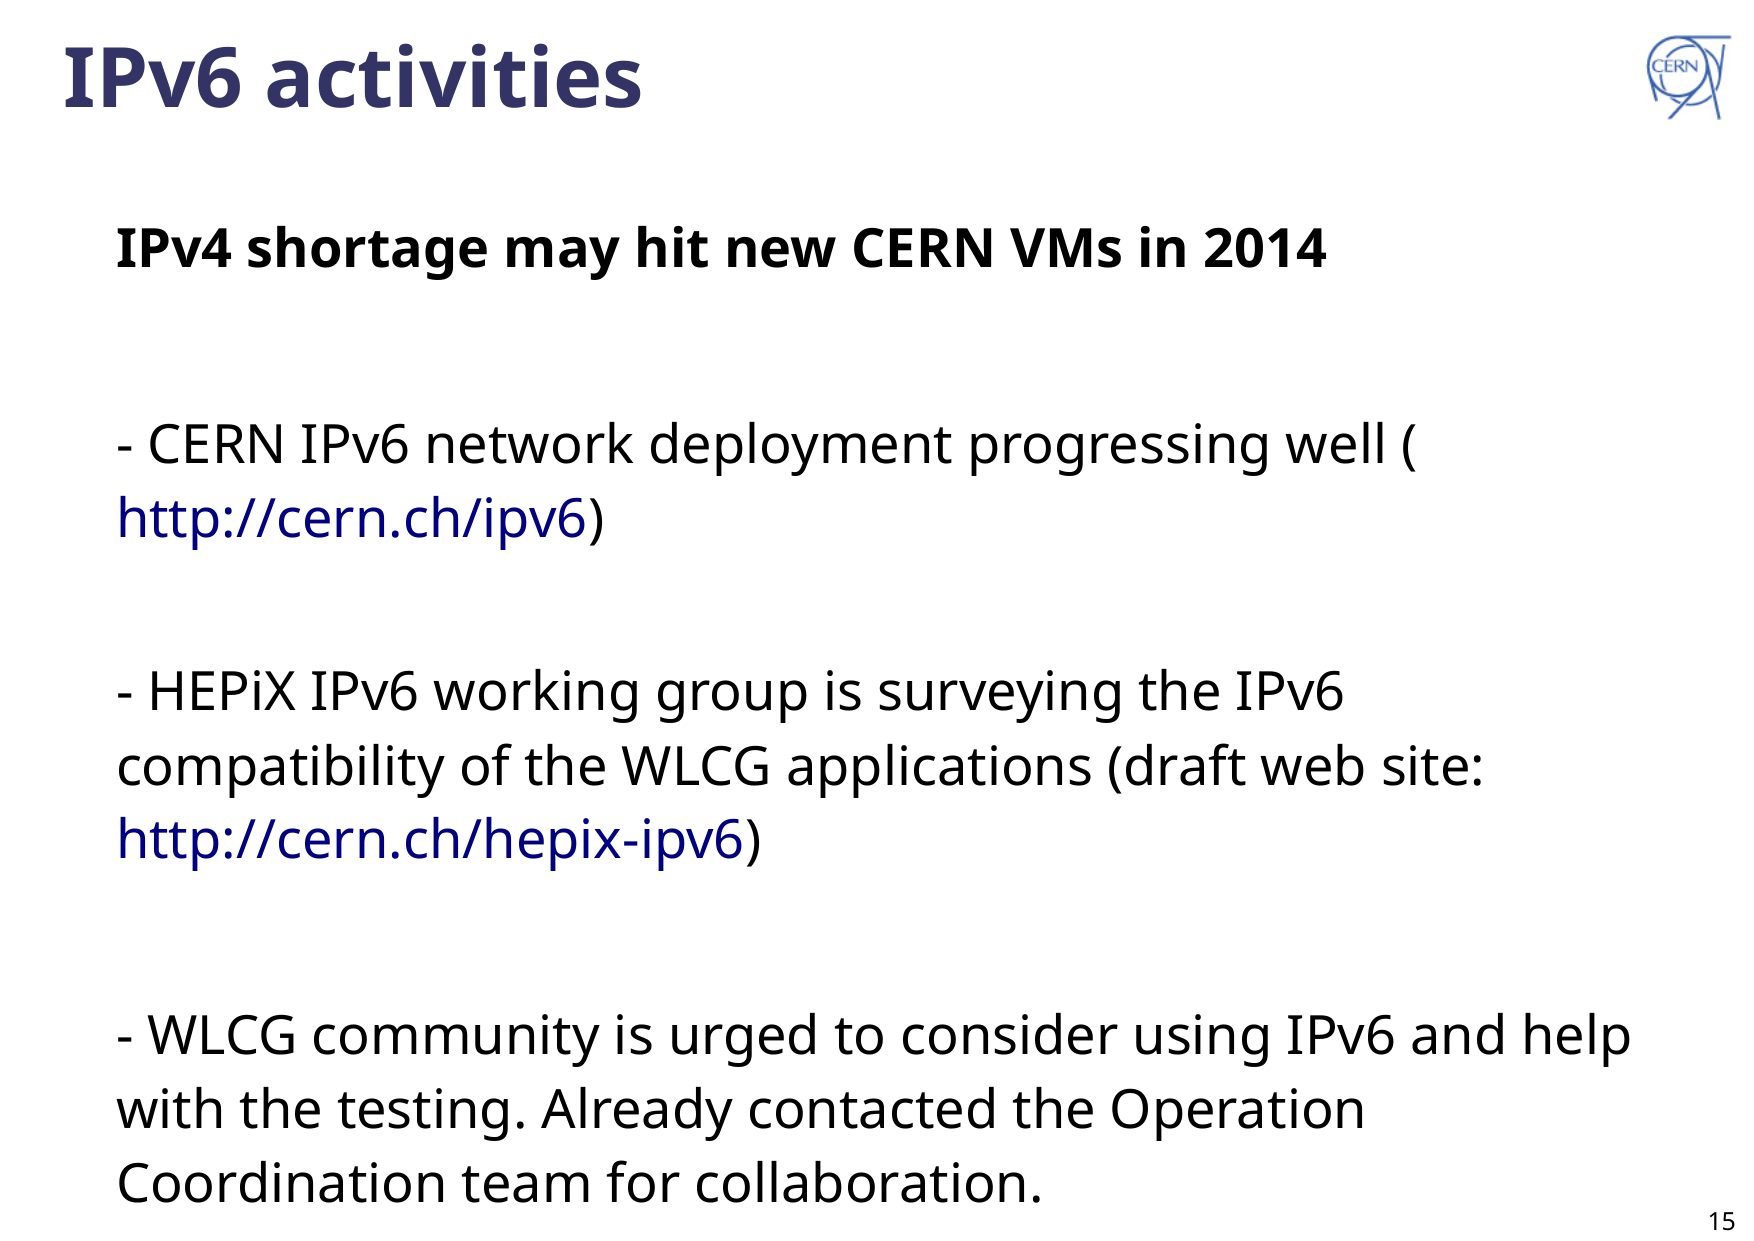

# IPv6 activities
IPv4 shortage may hit new CERN VMs in 2014
- CERN IPv6 network deployment progressing well ( http://cern.ch/ipv6)
- HEPiX IPv6 working group is surveying the IPv6 compatibility of the WLCG applications (draft web site:http://cern.ch/hepix-ipv6)
- WLCG community is urged to consider using IPv6 and help with the testing. Already contacted the Operation Coordination team for collaboration.
15